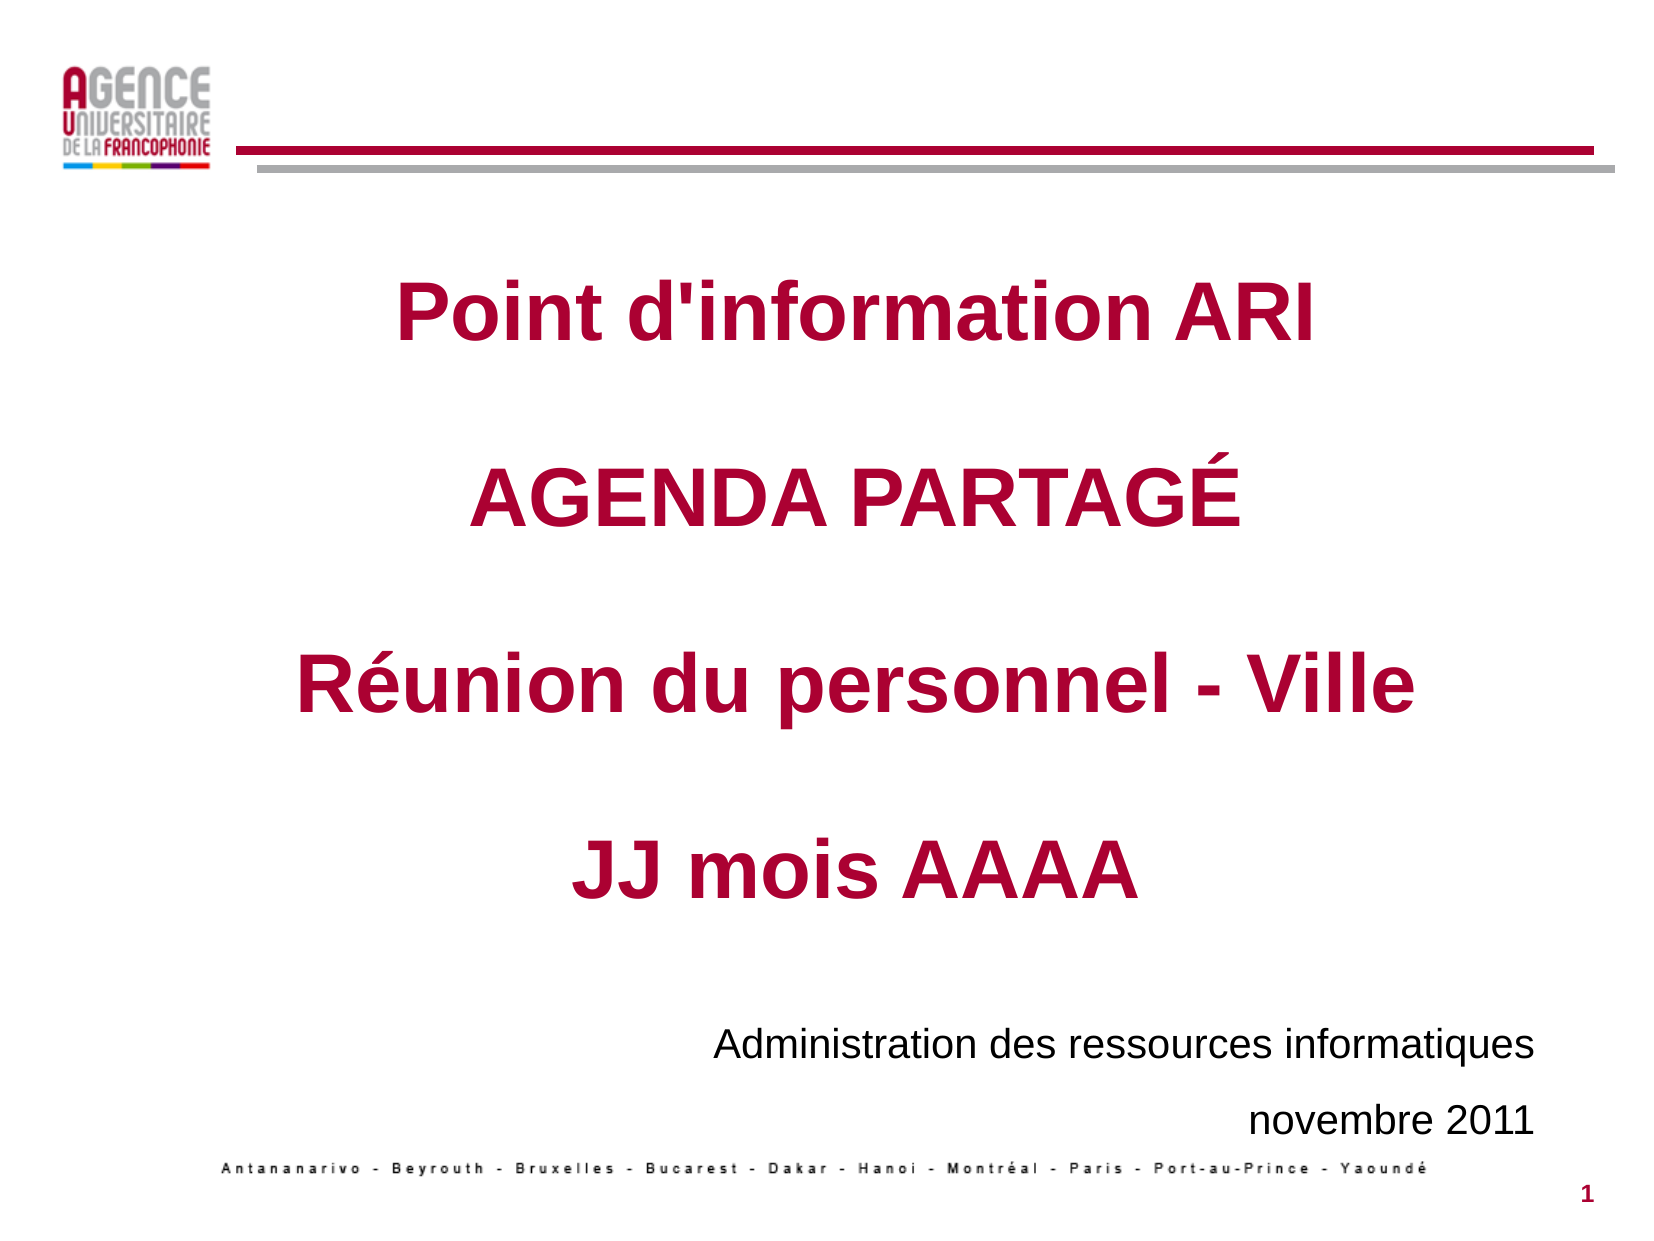

# Point d'information ARI AGENDA PARTAGÉ Réunion du personnel - Ville JJ mois AAAA
Administration des ressources informatiques
novembre 2011
1